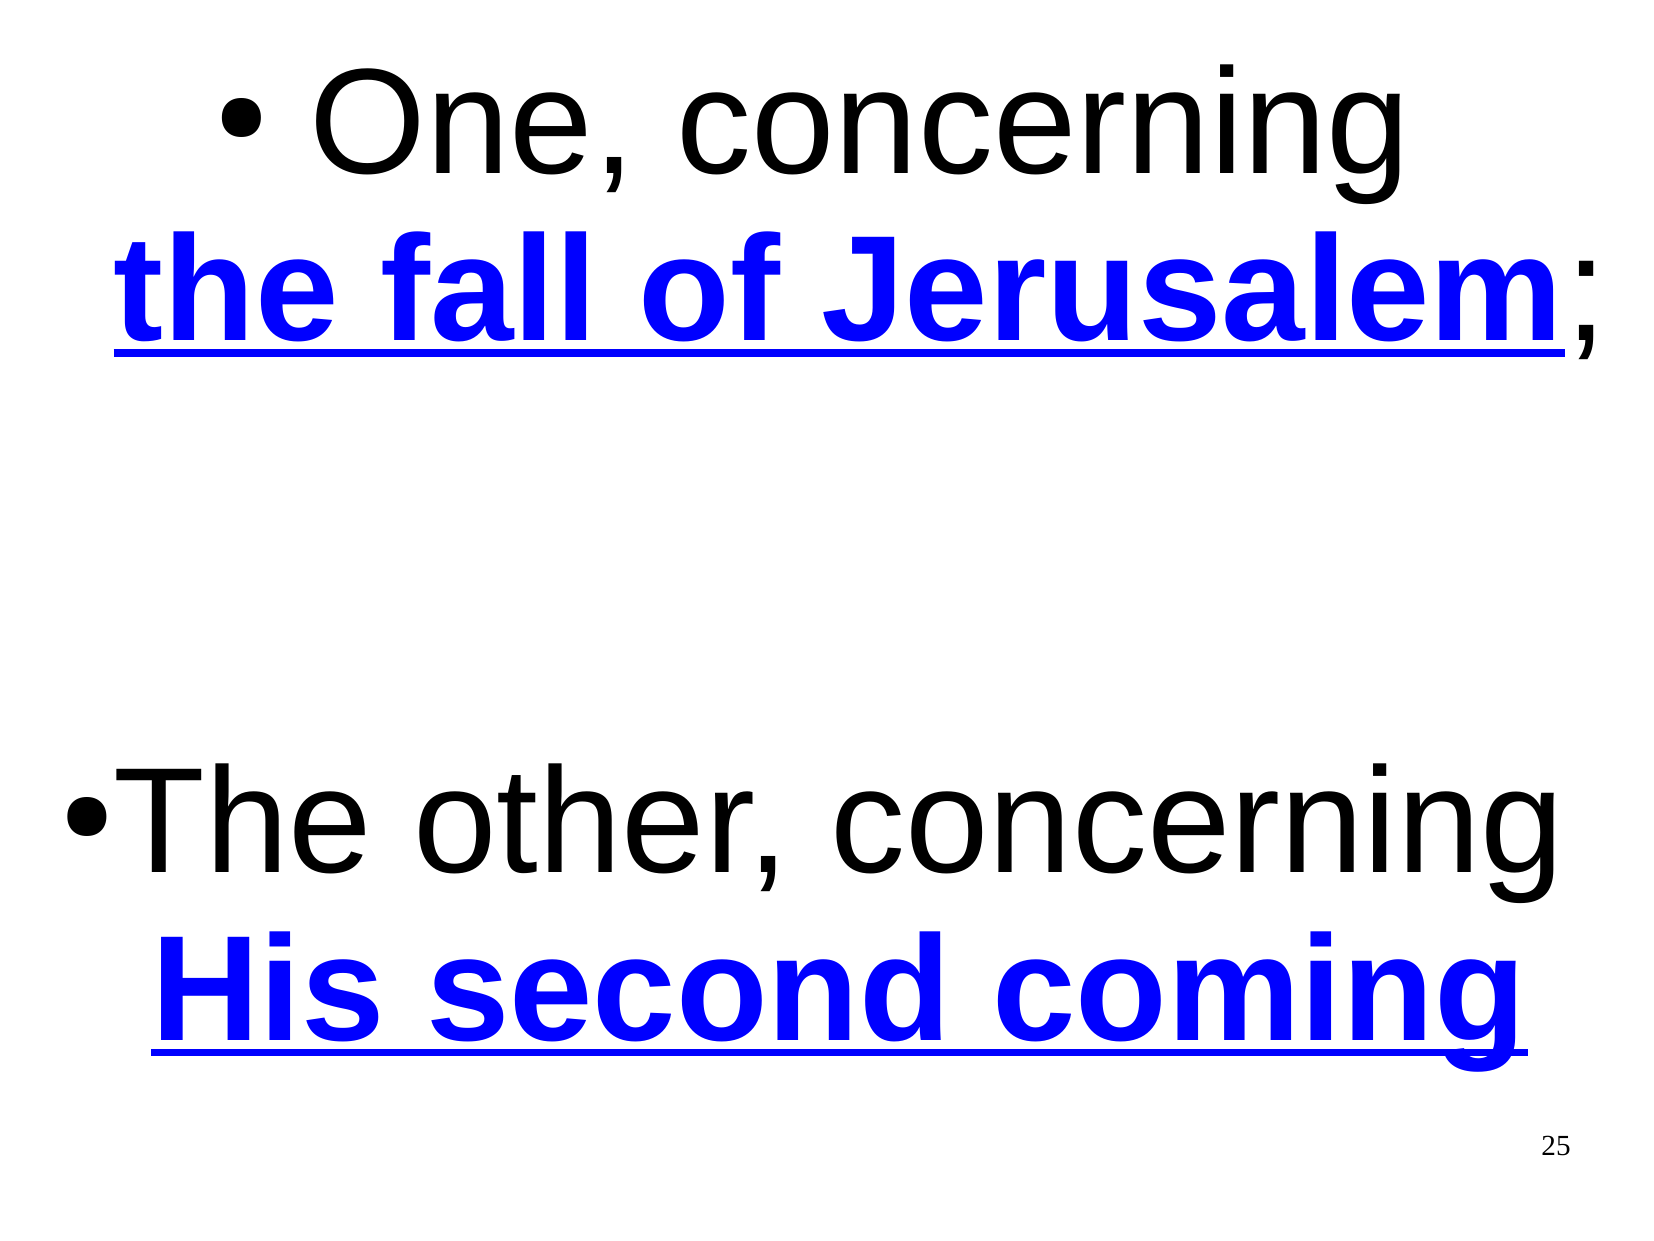

# One, concerning the fall of Jerusalem;
The other, concerning
His second coming
25